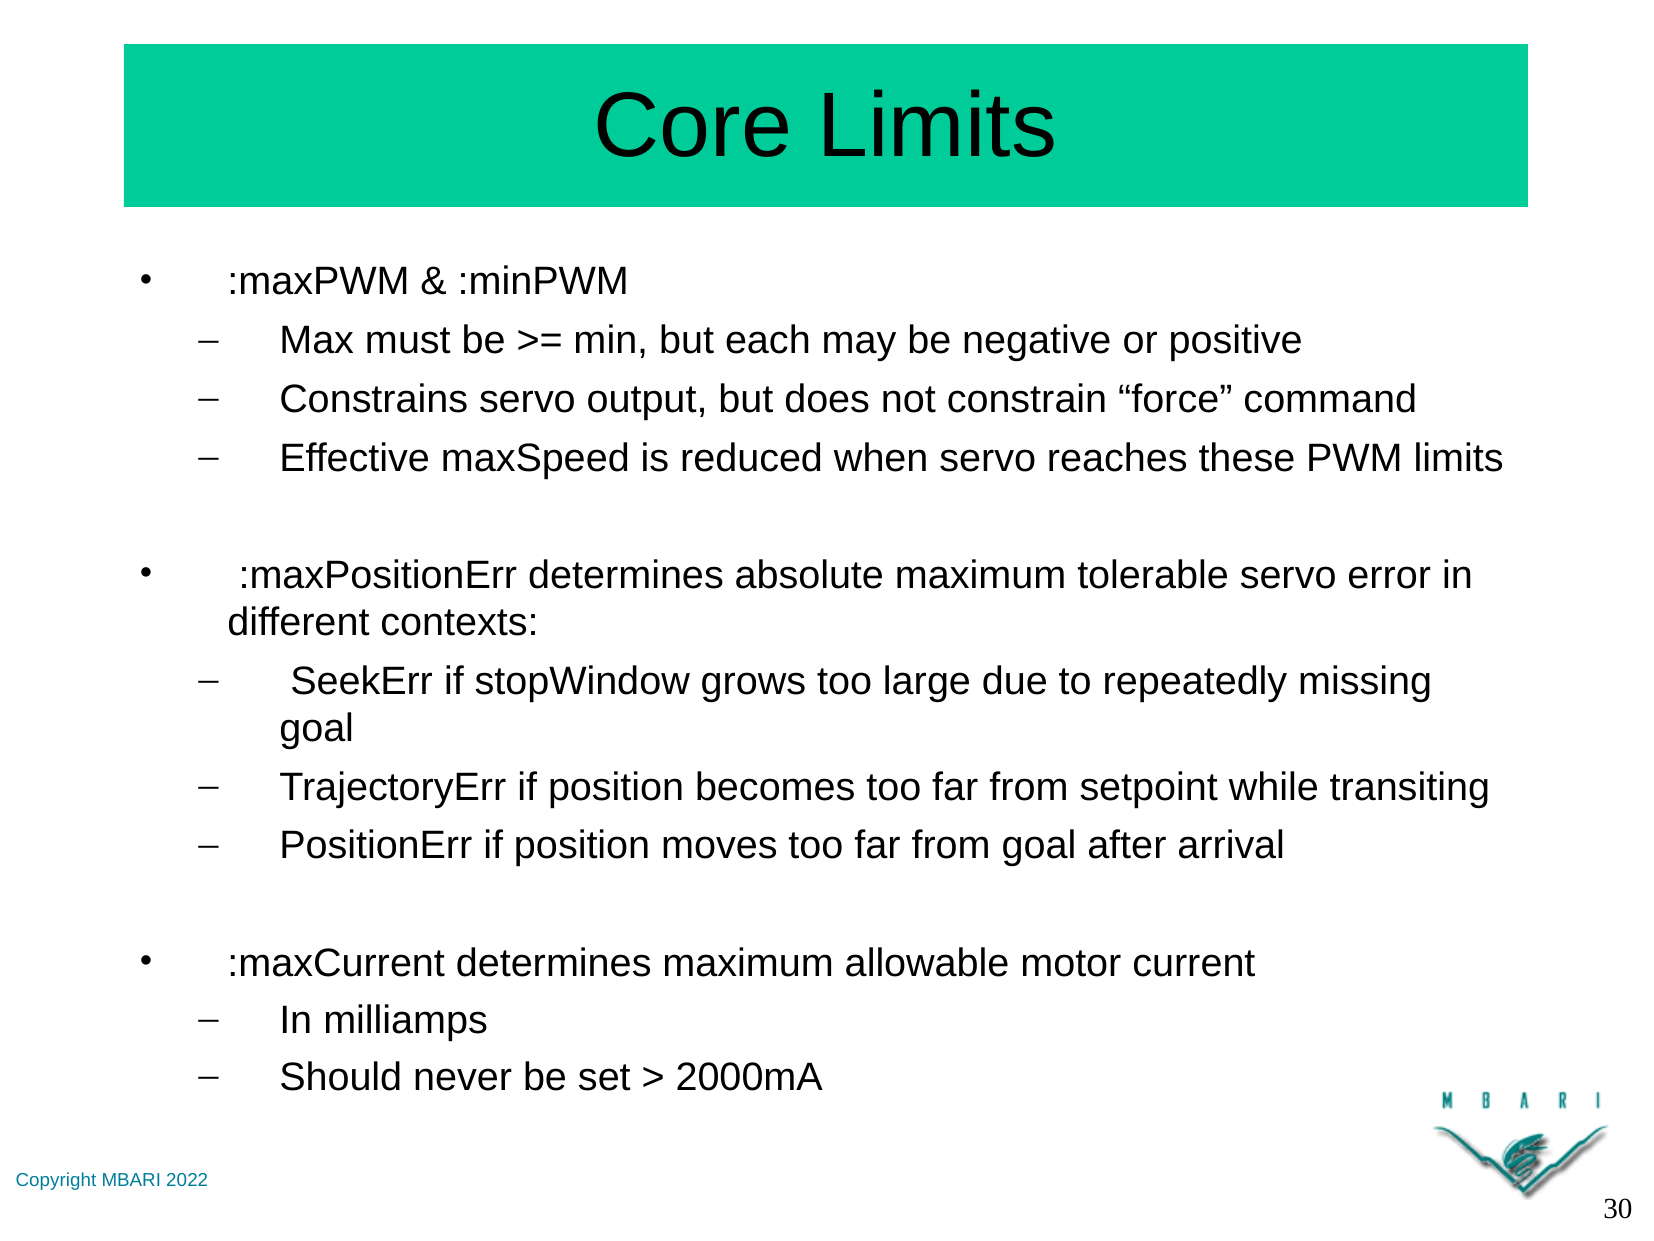

# Core Limits
:maxPWM & :minPWM
Max must be >= min, but each may be negative or positive
Constrains servo output, but does not constrain “force” command
Effective maxSpeed is reduced when servo reaches these PWM limits
 :maxPositionErr determines absolute maximum tolerable servo error in different contexts:
 SeekErr if stopWindow grows too large due to repeatedly missing goal
TrajectoryErr if position becomes too far from setpoint while transiting
PositionErr if position moves too far from goal after arrival
:maxCurrent determines maximum allowable motor current
In milliamps
Should never be set > 2000mA